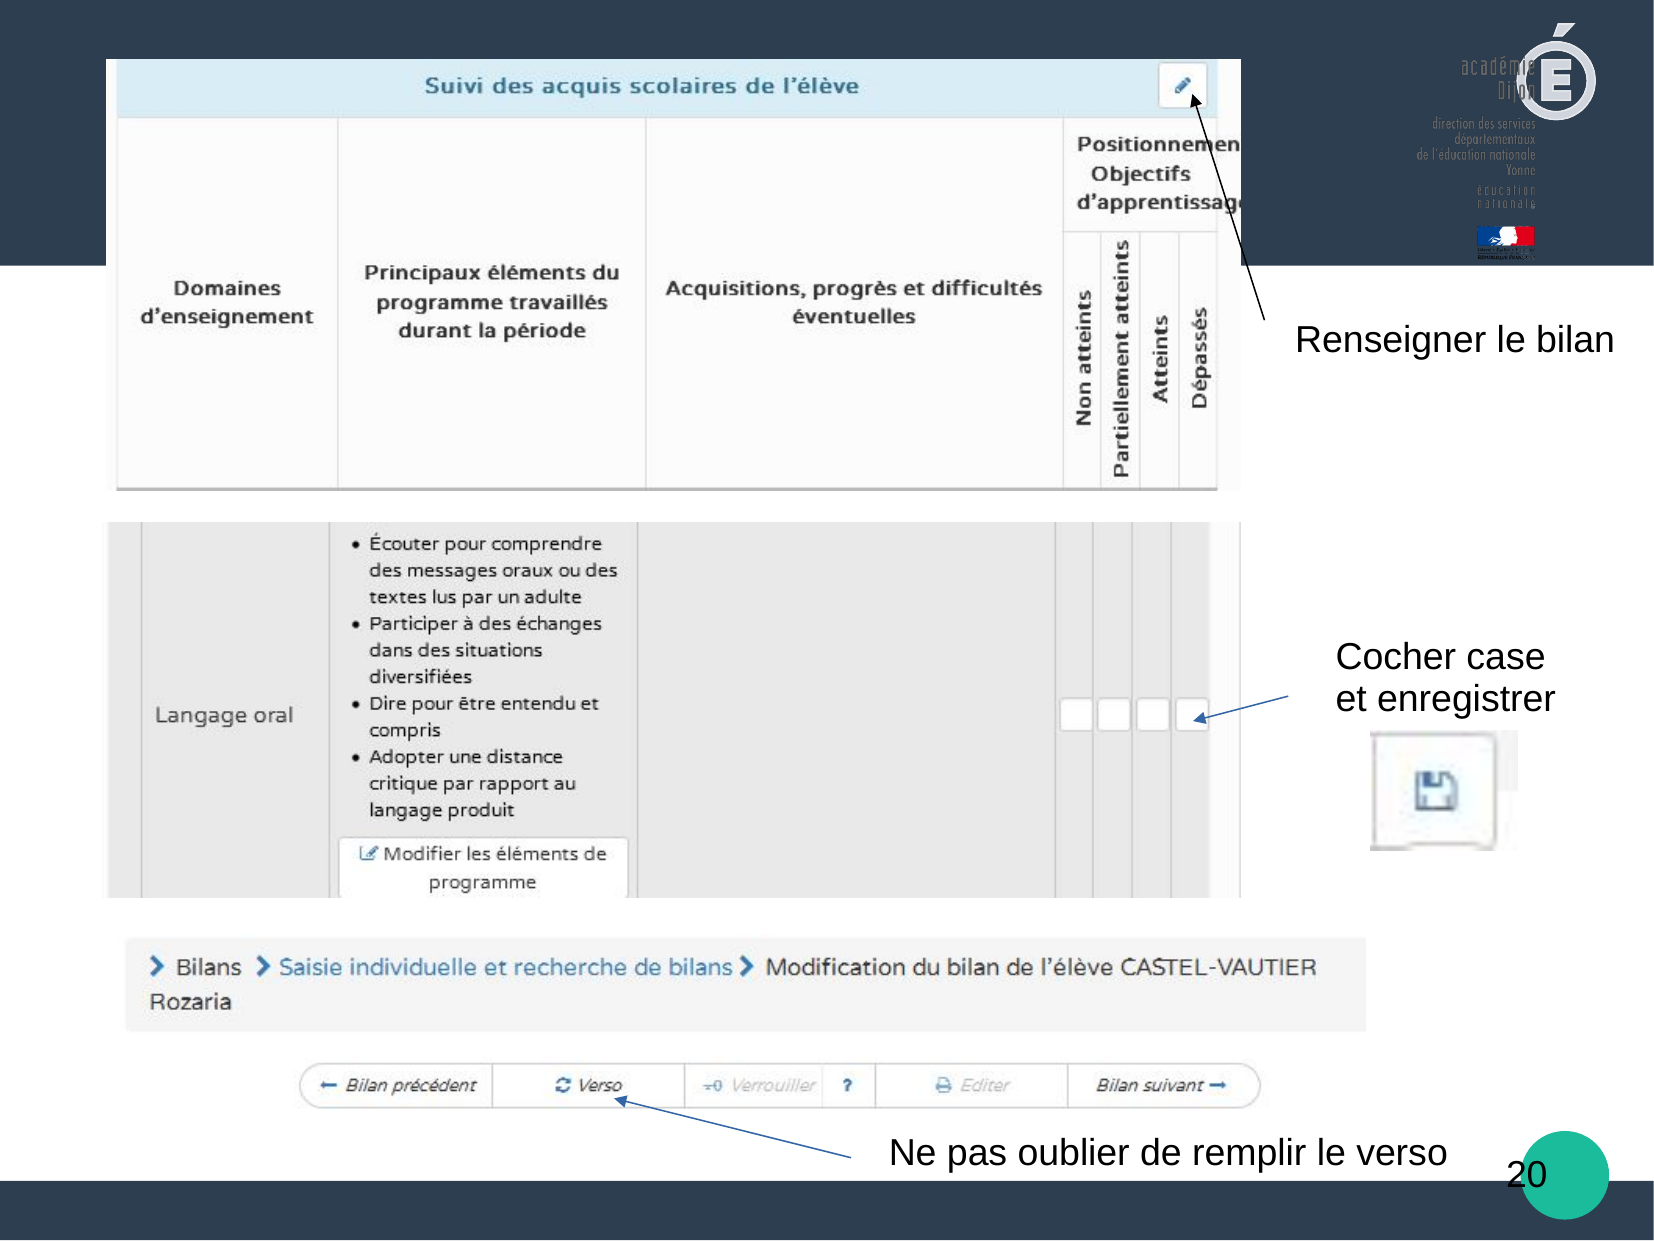

Renseigner le bilan
Cocher case
et enregistrer
20
Ne pas oublier de remplir le verso